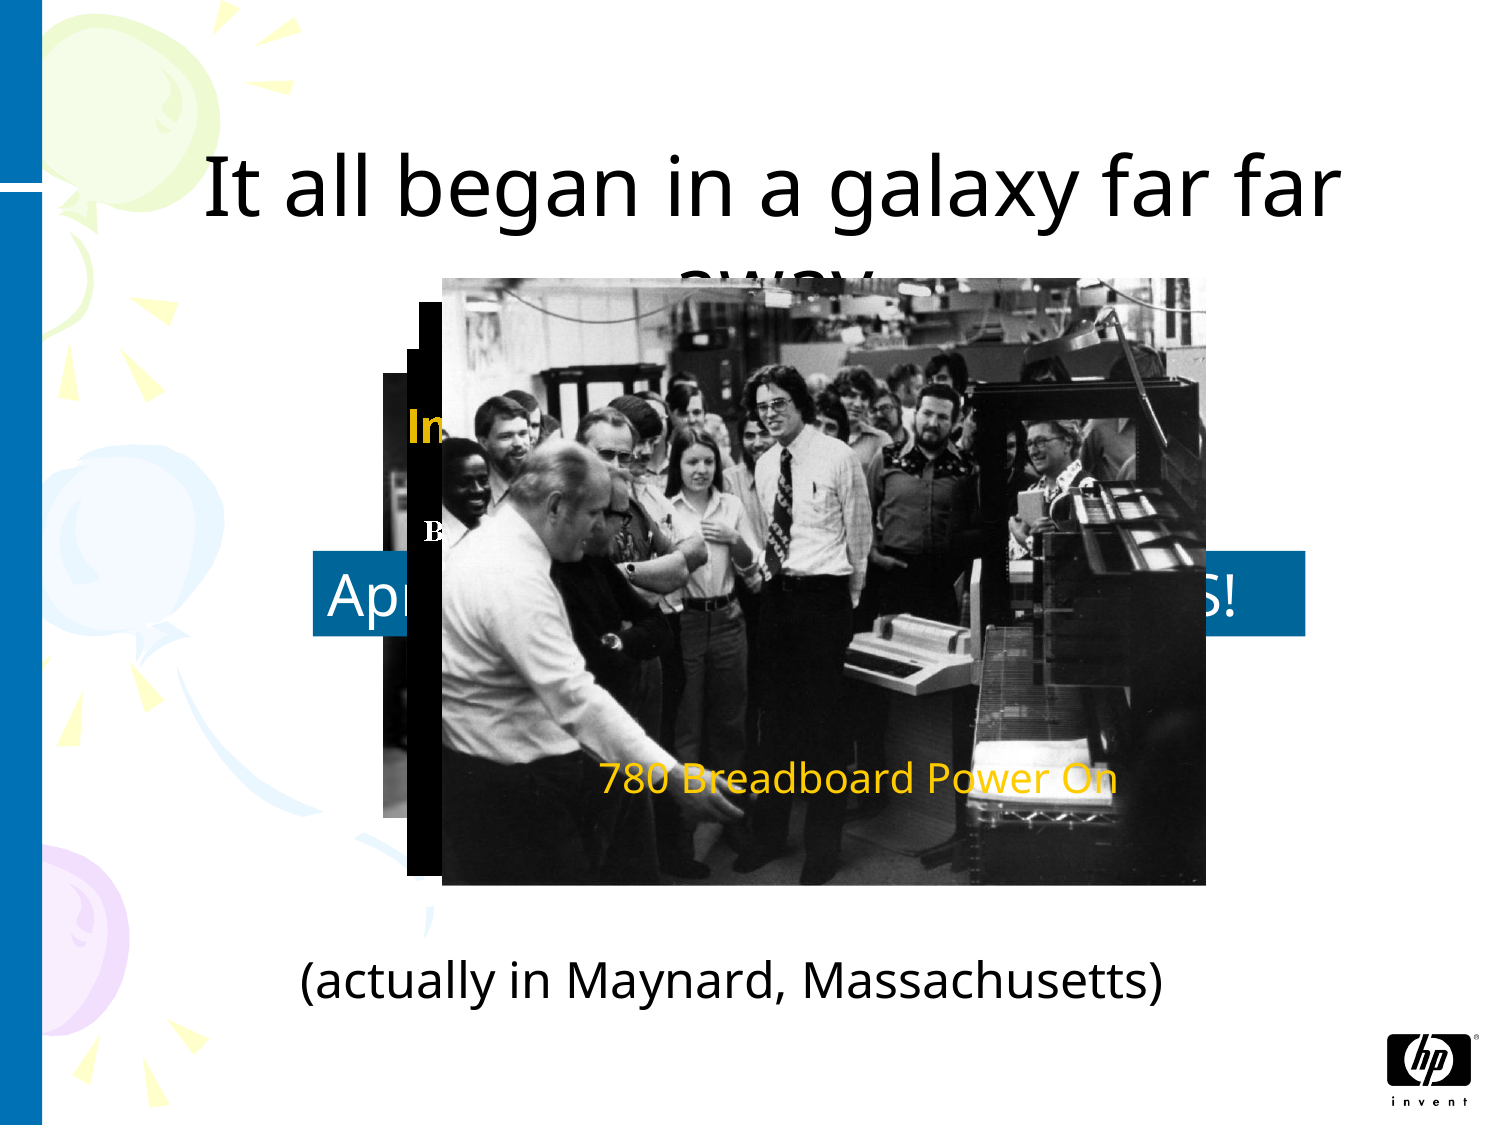

It all began in a galaxy far far away
780 Breadboard Power On
April 1975 - Gordon Bell says YES!
(actually in Maynard, Massachusetts)